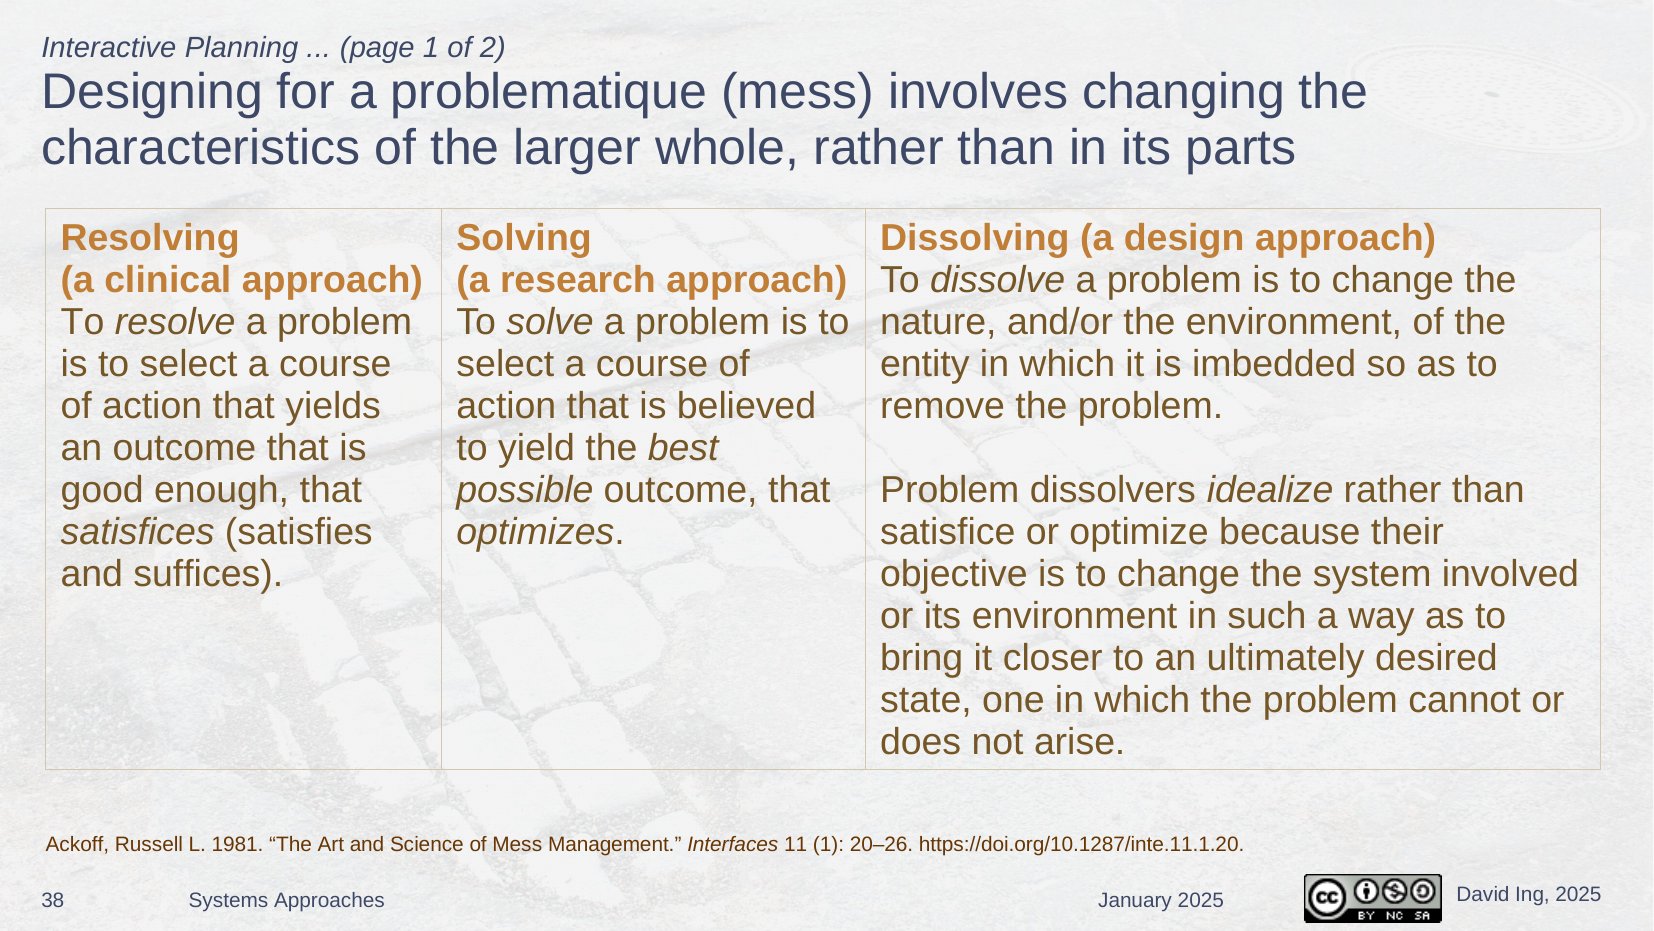

# Interactive Planning ... (page 1 of 2) Designing for a problematique (mess) involves changing the characteristics of the larger whole, rather than in its parts
| Resolving (a clinical approach) To resolve a problem is to select a course of action that yields an outcome that is good enough, that satisfices (satisfies and suffices). | Solving (a research approach) To solve a problem is to select a course of action that is believed to yield the best possible outcome, that optimizes. | Dissolving (a design approach) To dissolve a problem is to change the nature, and/or the environment, of the entity in which it is imbedded so as to remove the problem. Problem dissolvers idealize rather than satisfice or optimize because their objective is to change the system involved or its environment in such a way as to bring it closer to an ultimately desired state, one in which the problem cannot or does not arise. |
| --- | --- | --- |
Ackoff, Russell L. 1981. “The Art and Science of Mess Management.” Interfaces 11 (1): 20–26. https://doi.org/10.1287/inte.11.1.20.
Systems Approaches
January 2025